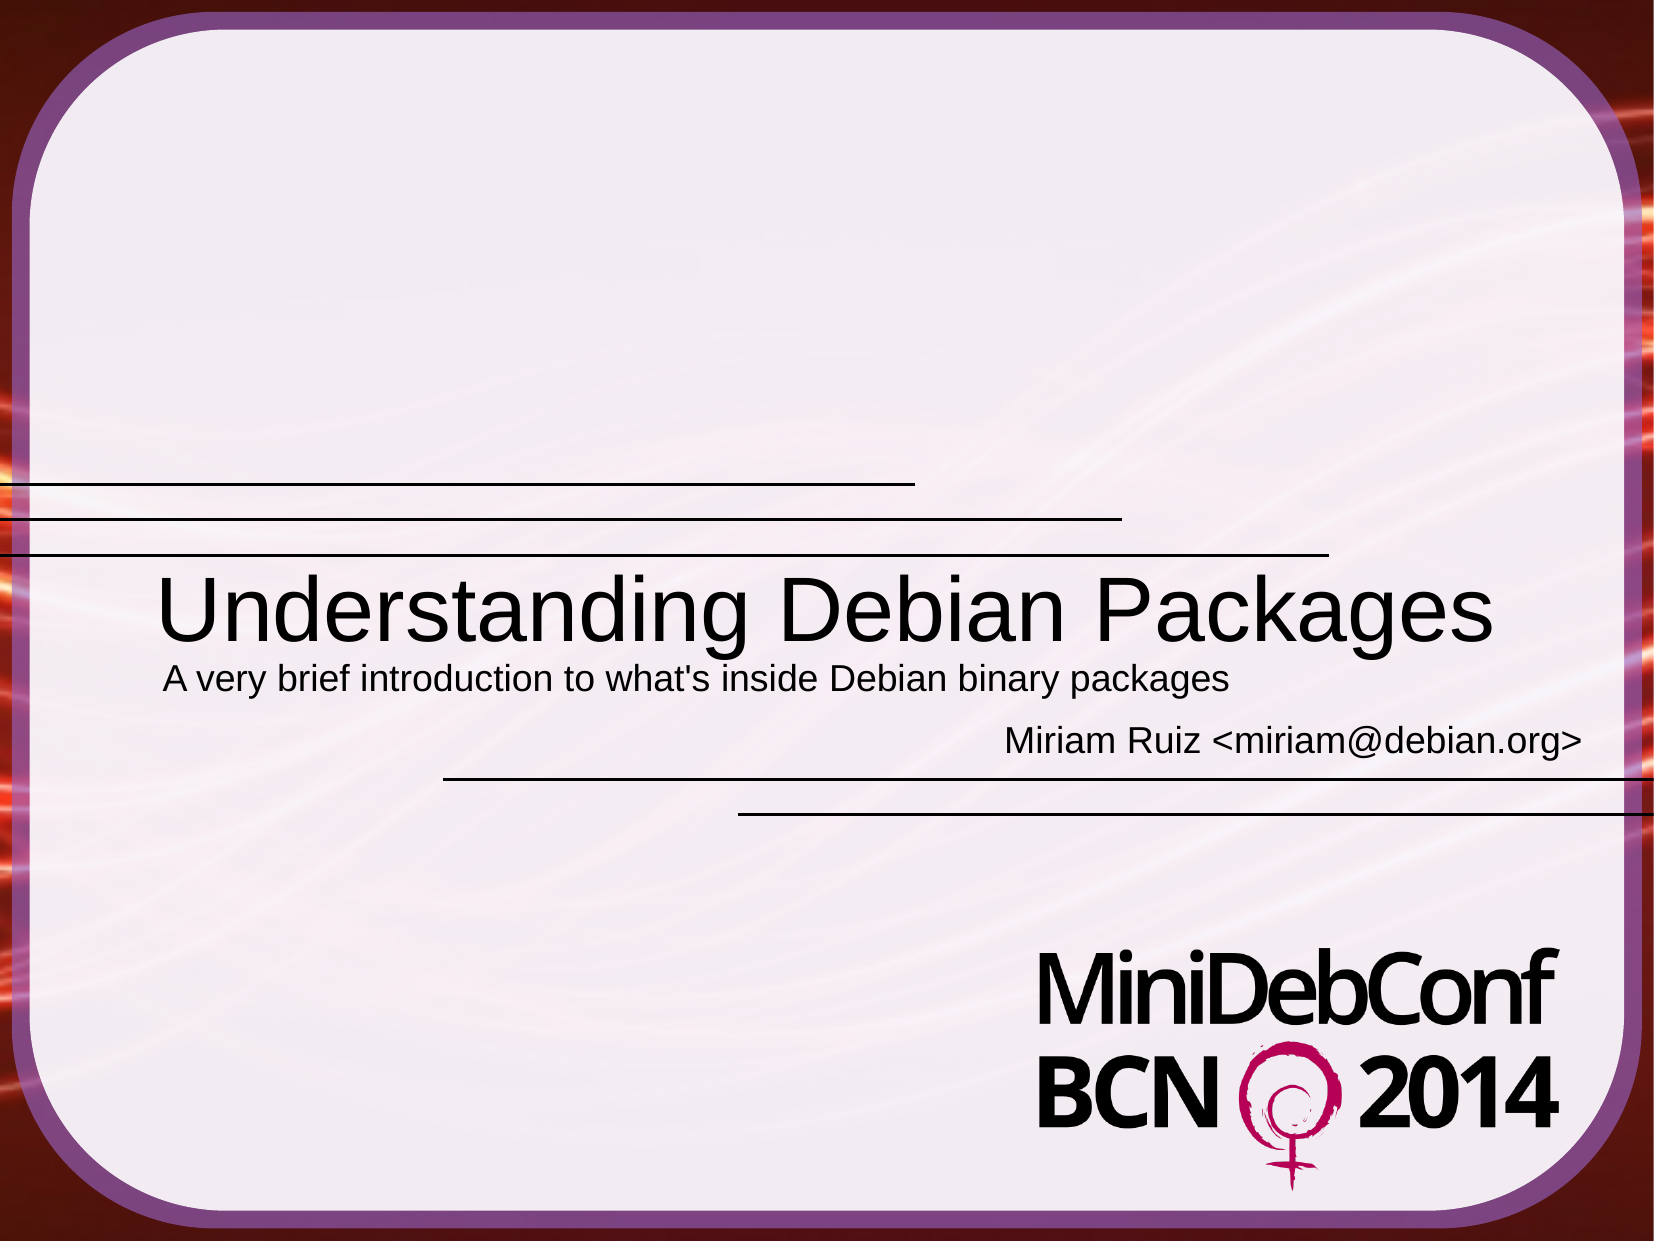

# Understanding Debian Packages
A very brief introduction to what's inside Debian binary packages